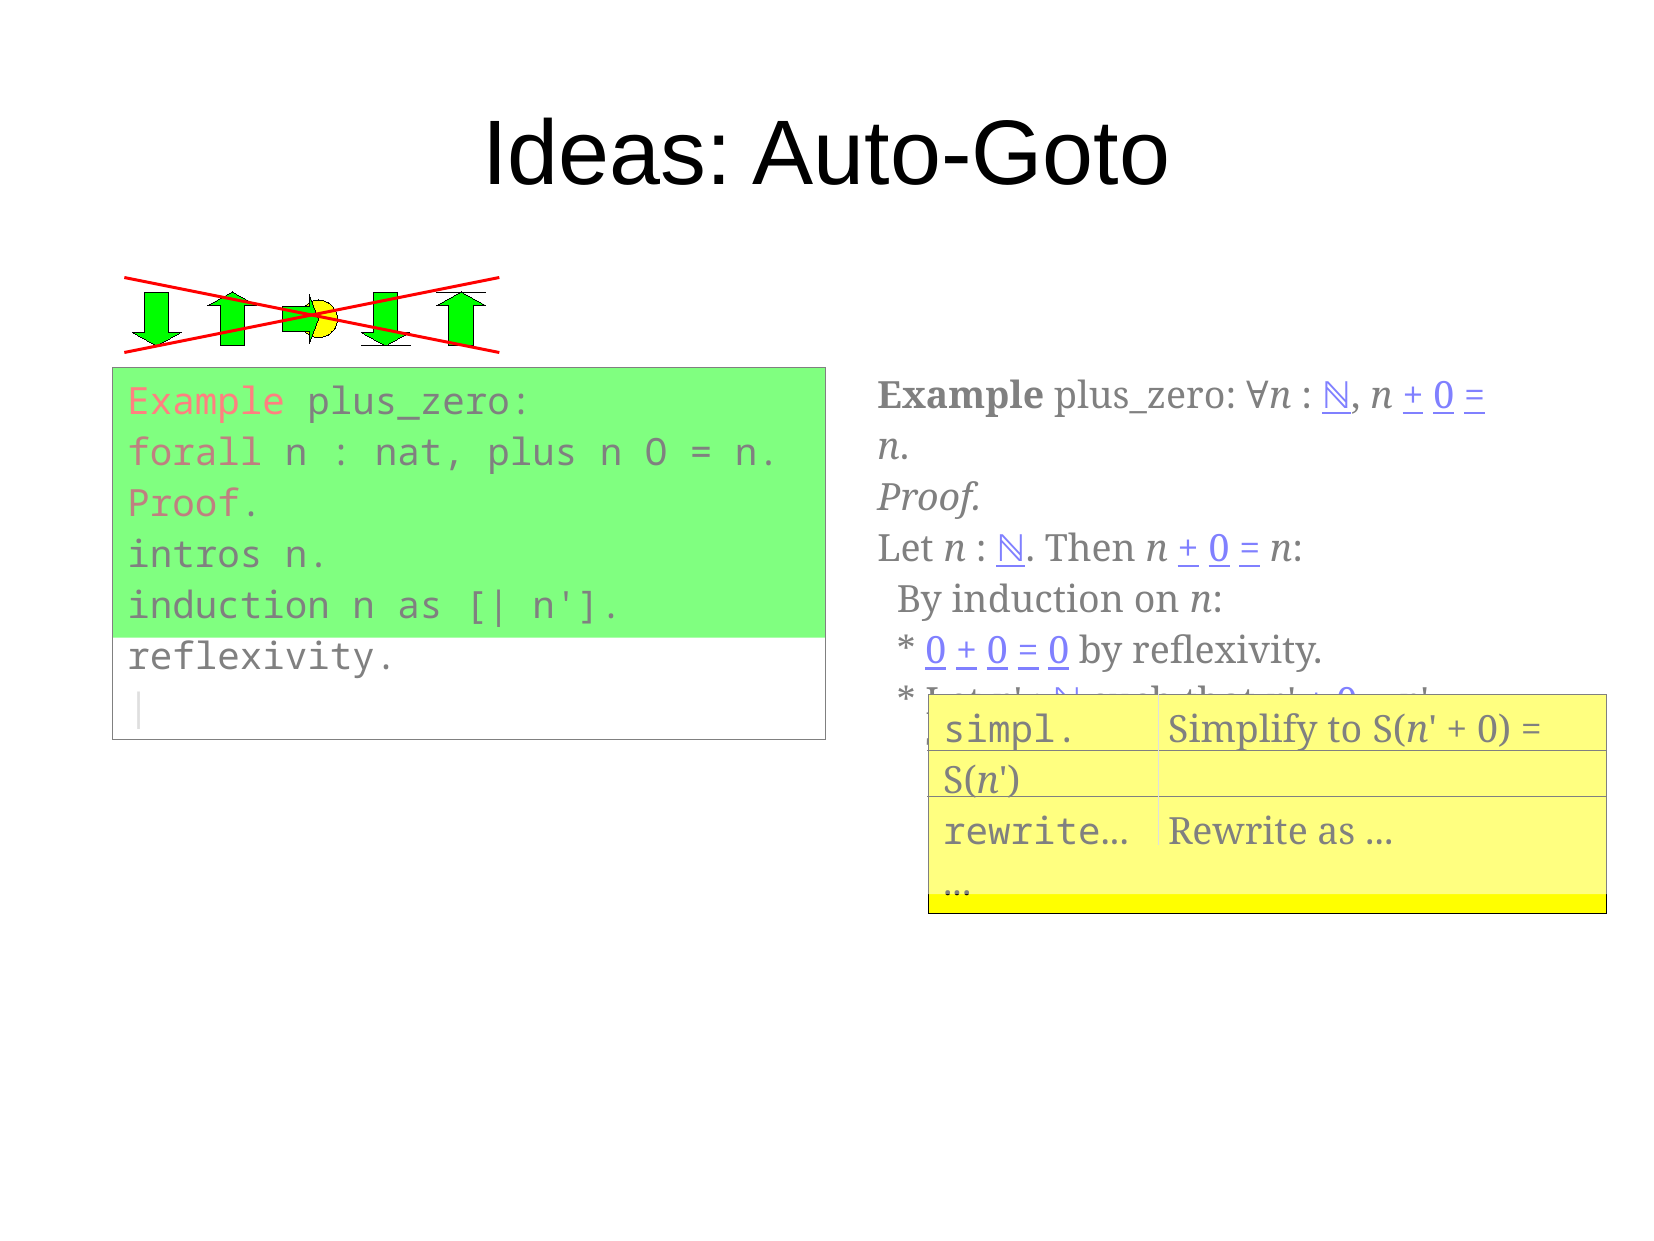

# Ideas: Auto-Goto
Example plus_zero: ∀n : ℕ, n + 0 = n.
Proof.
Let n : ℕ. Then n + 0 = n:
 By induction on n:
 * 0 + 0 = 0 by reflexivity.
 * Let n' : ℕ such that n' + 0 = n'.
 Then S(n') + 0 = S(n'):
Example plus_zero:
forall n : nat, plus n O = n.
Proof.
intros n.
induction n as [| n'].
reflexivity.
|
simpl.		Simplify to S(n' + 0) = S(n')
rewrite...	Rewrite as ...
...